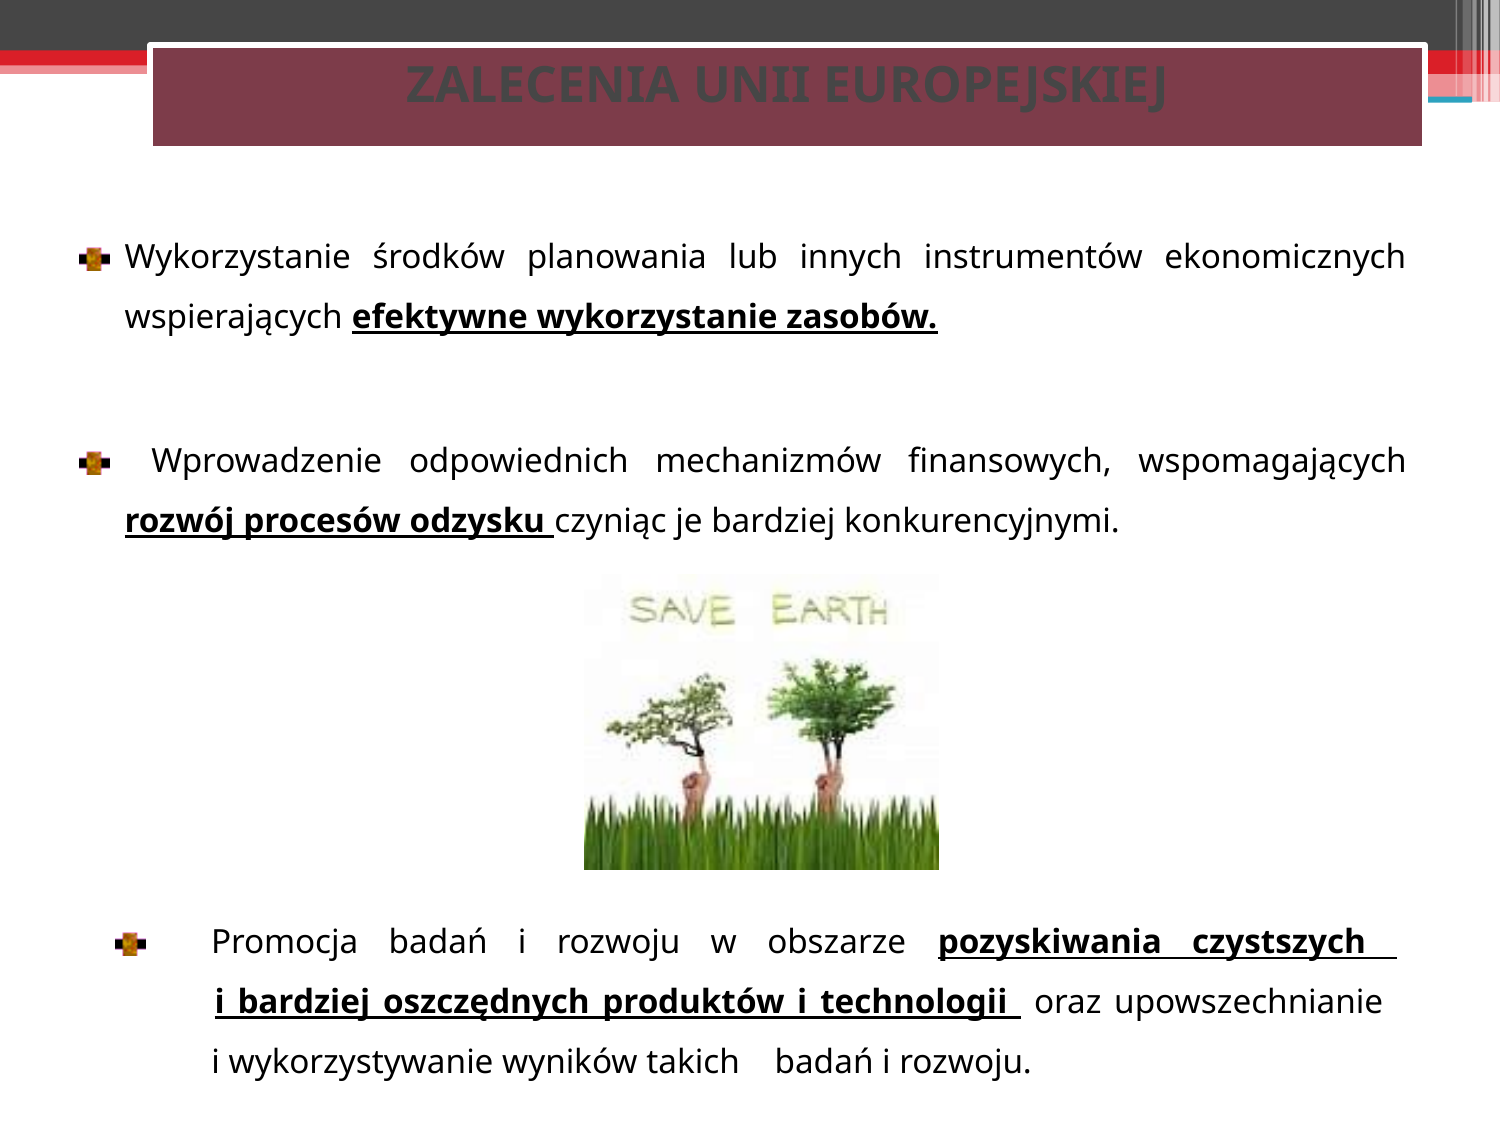

# ZALECENIA UNII EUROPEJSKIEJ
Wykorzystanie środków planowania lub innych instrumentów ekonomicznych wspierających efektywne wykorzystanie zasobów.
 Wprowadzenie odpowiednich mechanizmów finansowych, wspomagających rozwój procesów odzysku czyniąc je bardziej konkurencyjnymi.
 Promocja badań i rozwoju w obszarze pozyskiwania czystszych
 i bardziej oszczędnych produktów i technologii oraz upowszechnianie
 i wykorzystywanie wyników takich badań i rozwoju.